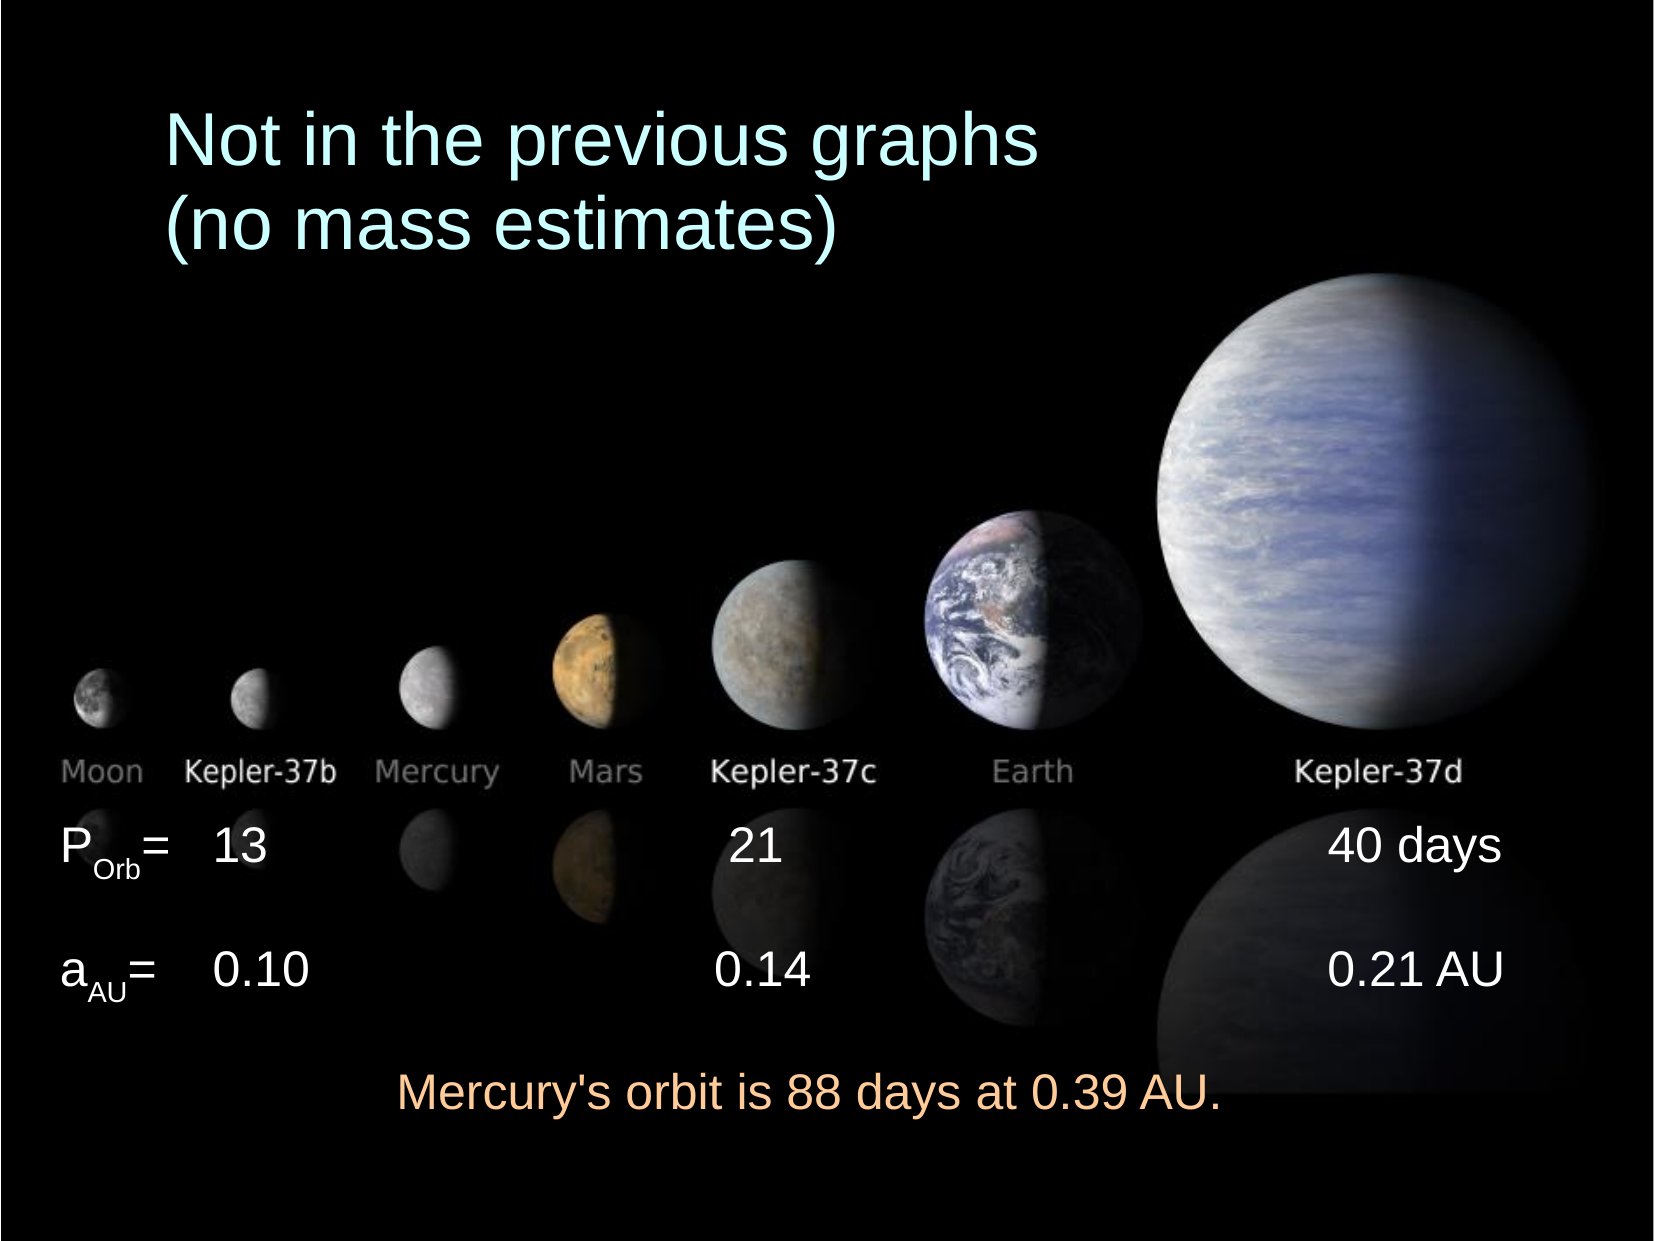

Not in the previous graphs
(no mass estimates)
POrb= 13 21 40 days
aAU= 0.10 0.14 0.21 AU
Mercury's orbit is 88 days at 0.39 AU.